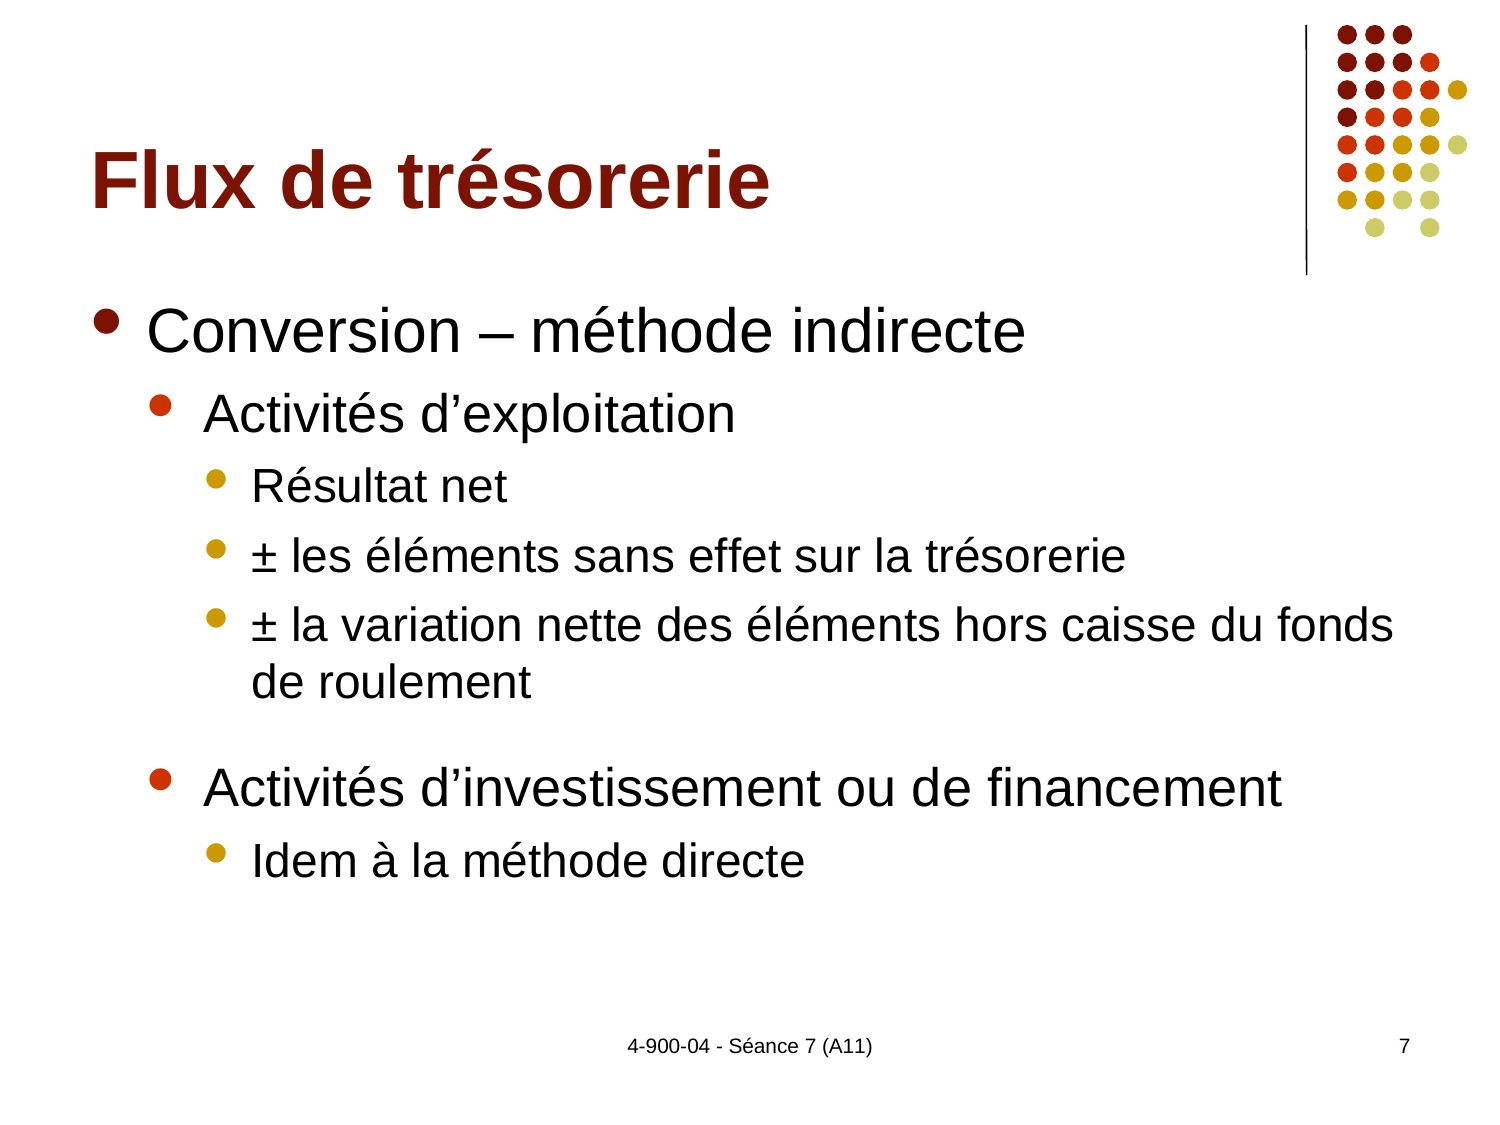

Flux de trésorerie
Conversion – méthode indirecte
Activités d’exploitation
Résultat net
± les éléments sans effet sur la trésorerie
± la variation nette des éléments hors caisse du fonds de roulement
Activités d’investissement ou de financement
Idem à la méthode directe
4-900-04 - Séance 7 (A11)